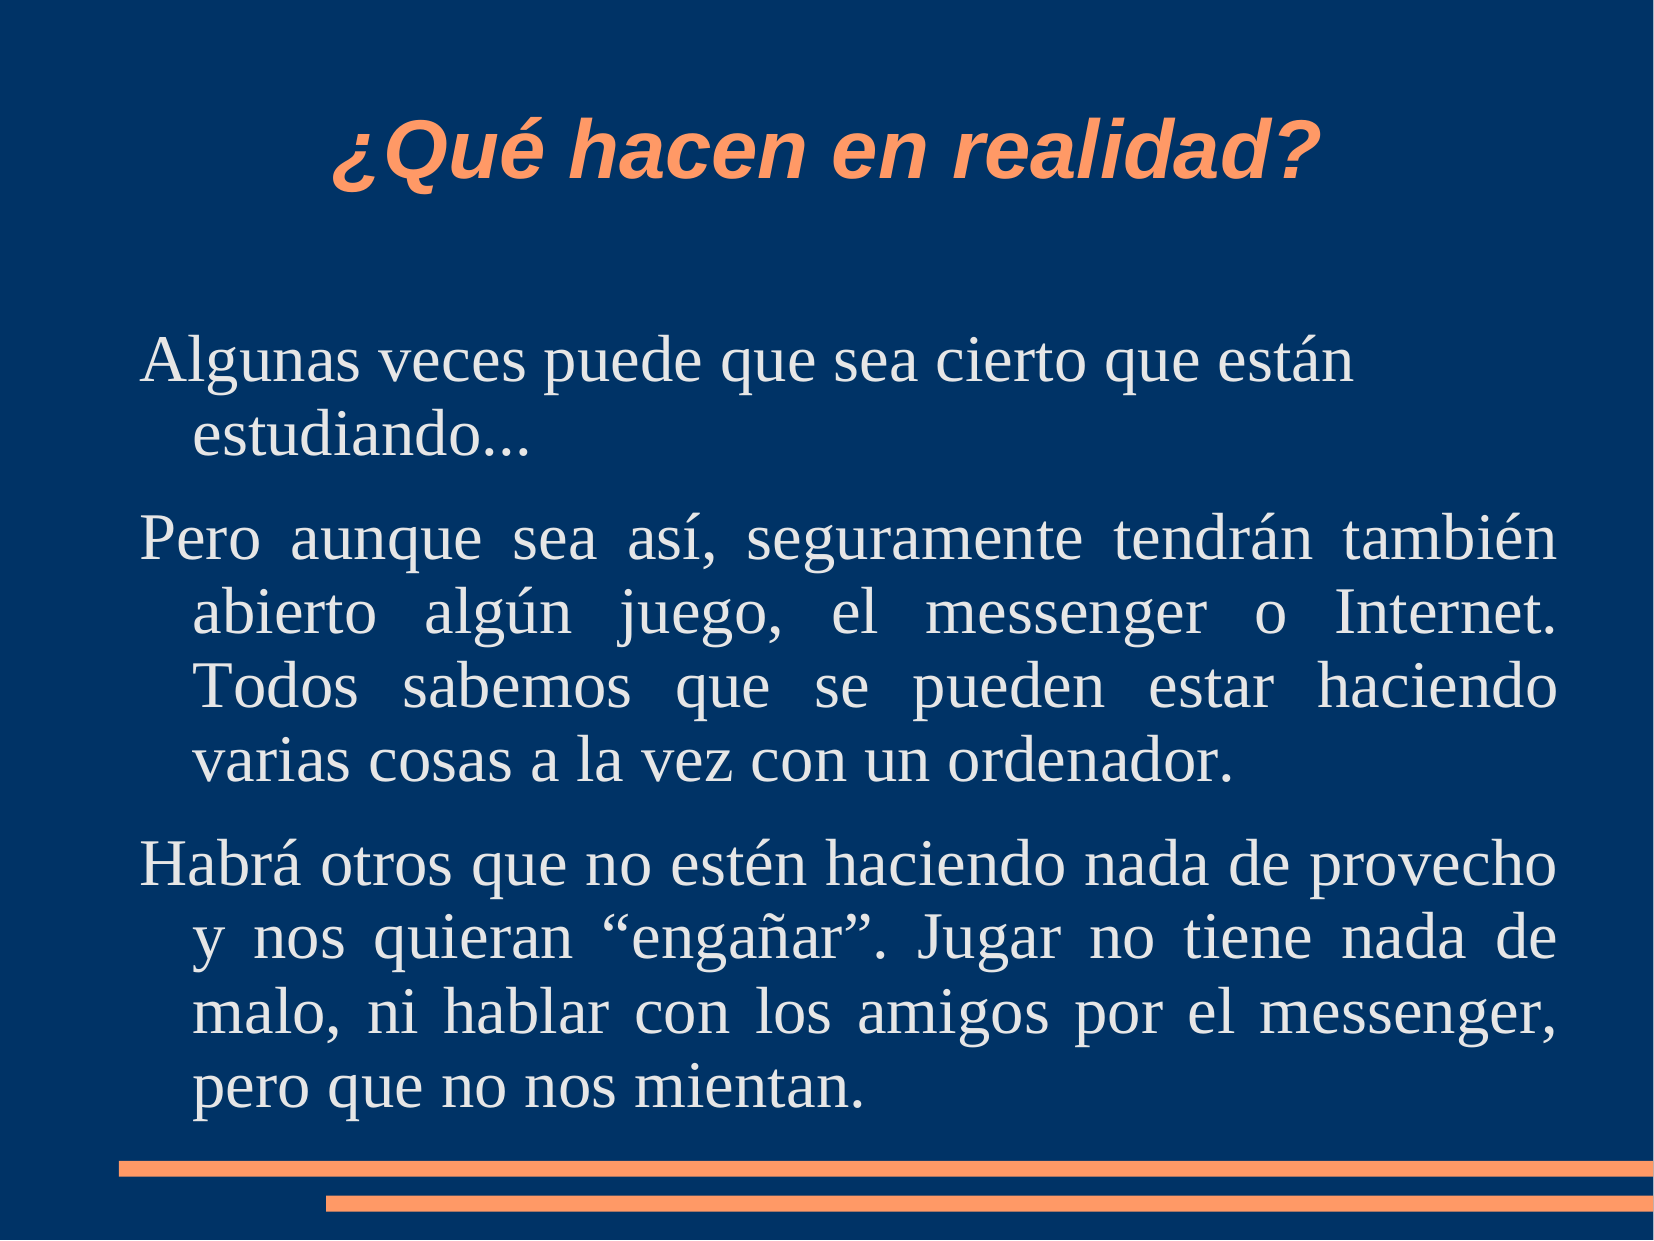

# ¿Qué hacen en realidad?
Algunas veces puede que sea cierto que están estudiando...
Pero aunque sea así, seguramente tendrán también abierto algún juego, el messenger o Internet. Todos sabemos que se pueden estar haciendo varias cosas a la vez con un ordenador.
Habrá otros que no estén haciendo nada de provecho y nos quieran “engañar”. Jugar no tiene nada de malo, ni hablar con los amigos por el messenger, pero que no nos mientan.